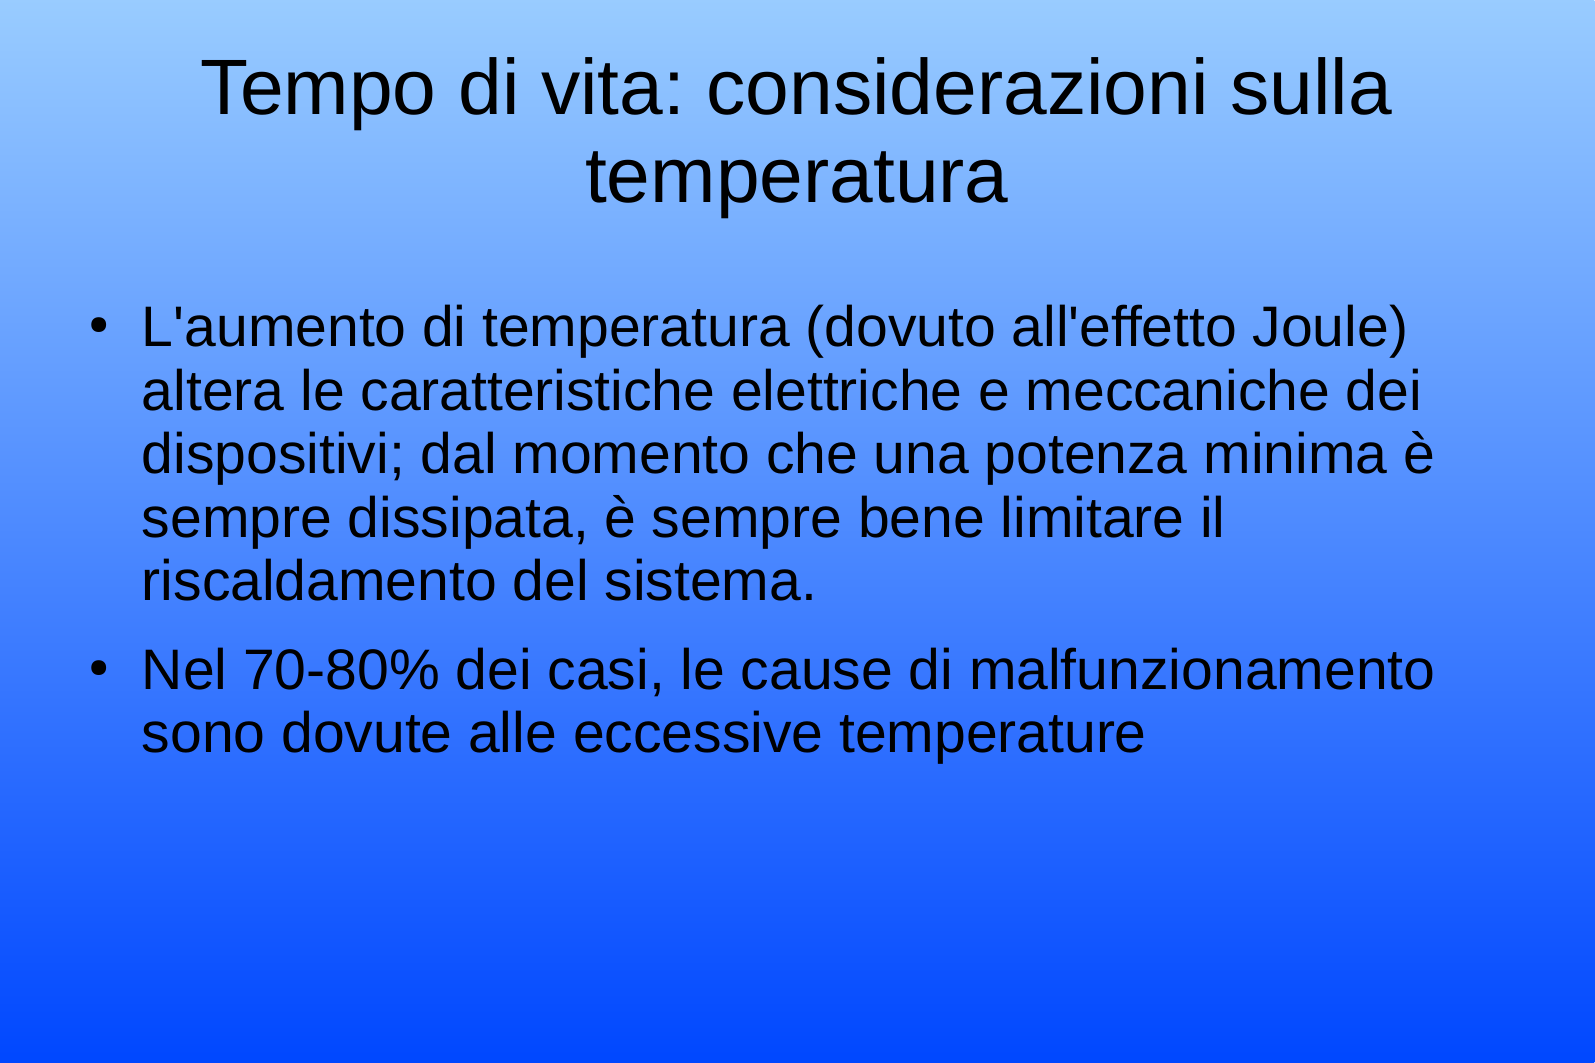

# Tempo di vita: considerazioni sulla temperatura
L'aumento di temperatura (dovuto all'effetto Joule) altera le caratteristiche elettriche e meccaniche dei dispositivi; dal momento che una potenza minima è sempre dissipata, è sempre bene limitare il riscaldamento del sistema.
Nel 70-80% dei casi, le cause di malfunzionamento sono dovute alle eccessive temperature